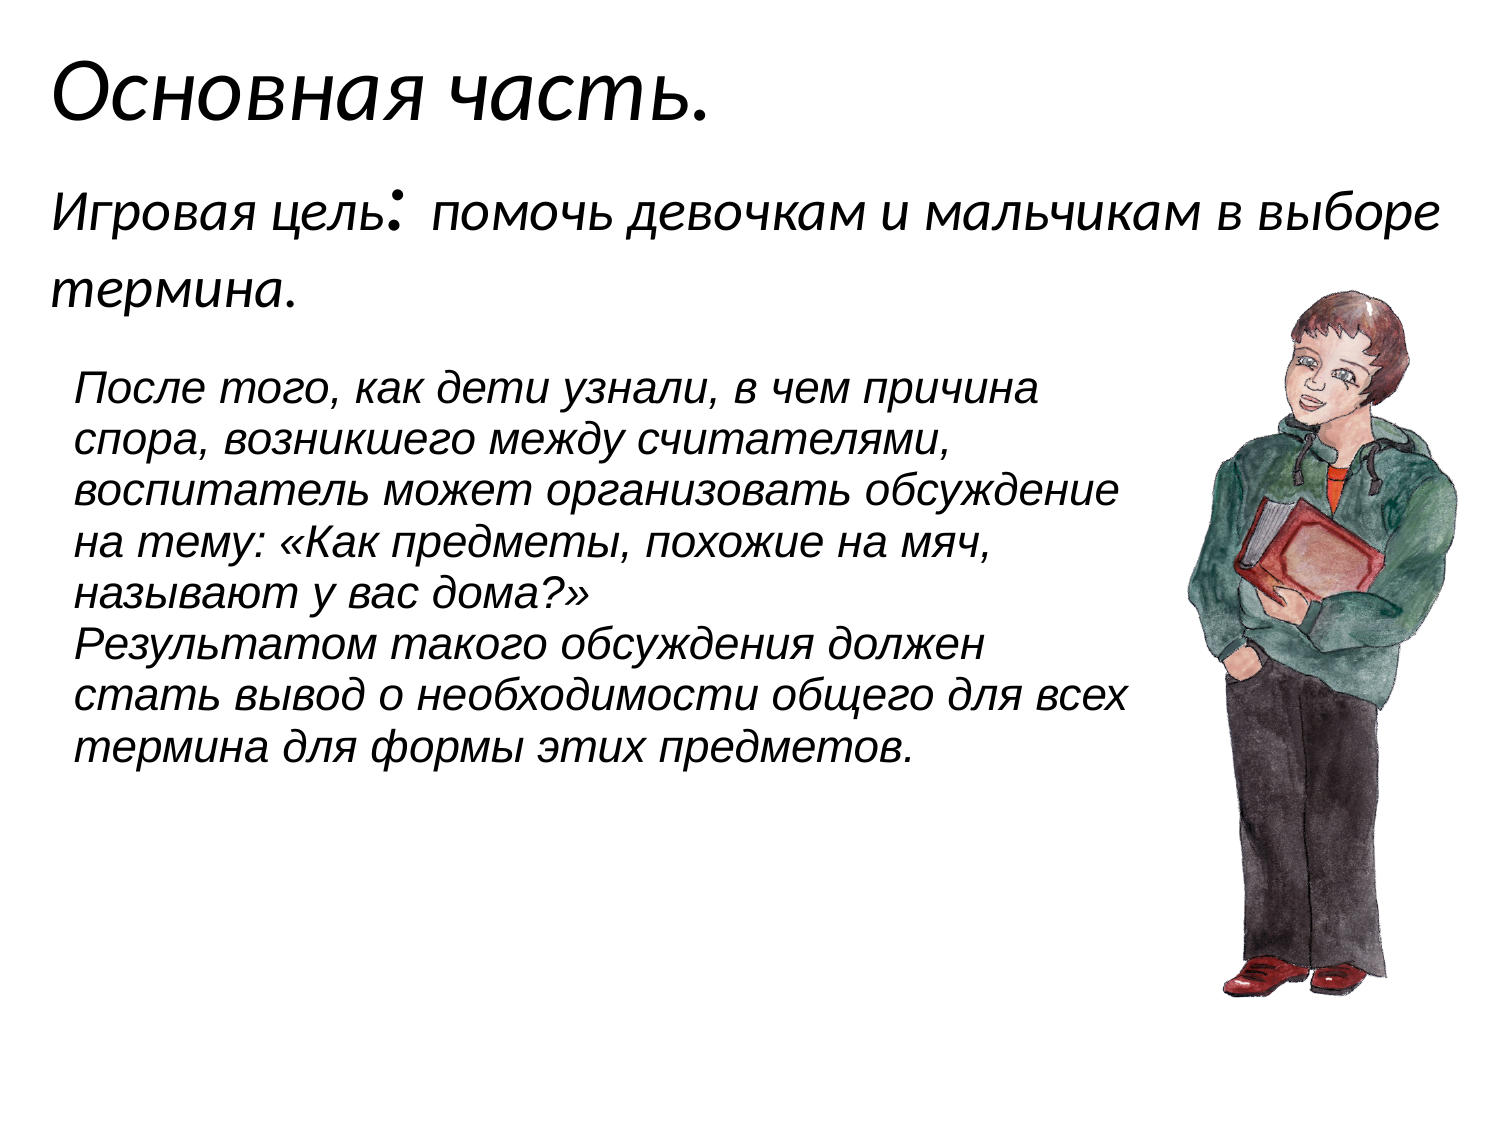

# Основная часть. Игровая цель: помочь девочкам и мальчикам в выборе термина.
После того, как дети узнали, в чем причина спора, возникшего между считателями, воспитатель может организовать обсуждение на тему: «Как предметы, похожие на мяч, называют у вас дома?»
Результатом такого обсуждения должен стать вывод о необходимости общего для всех термина для формы этих предметов.